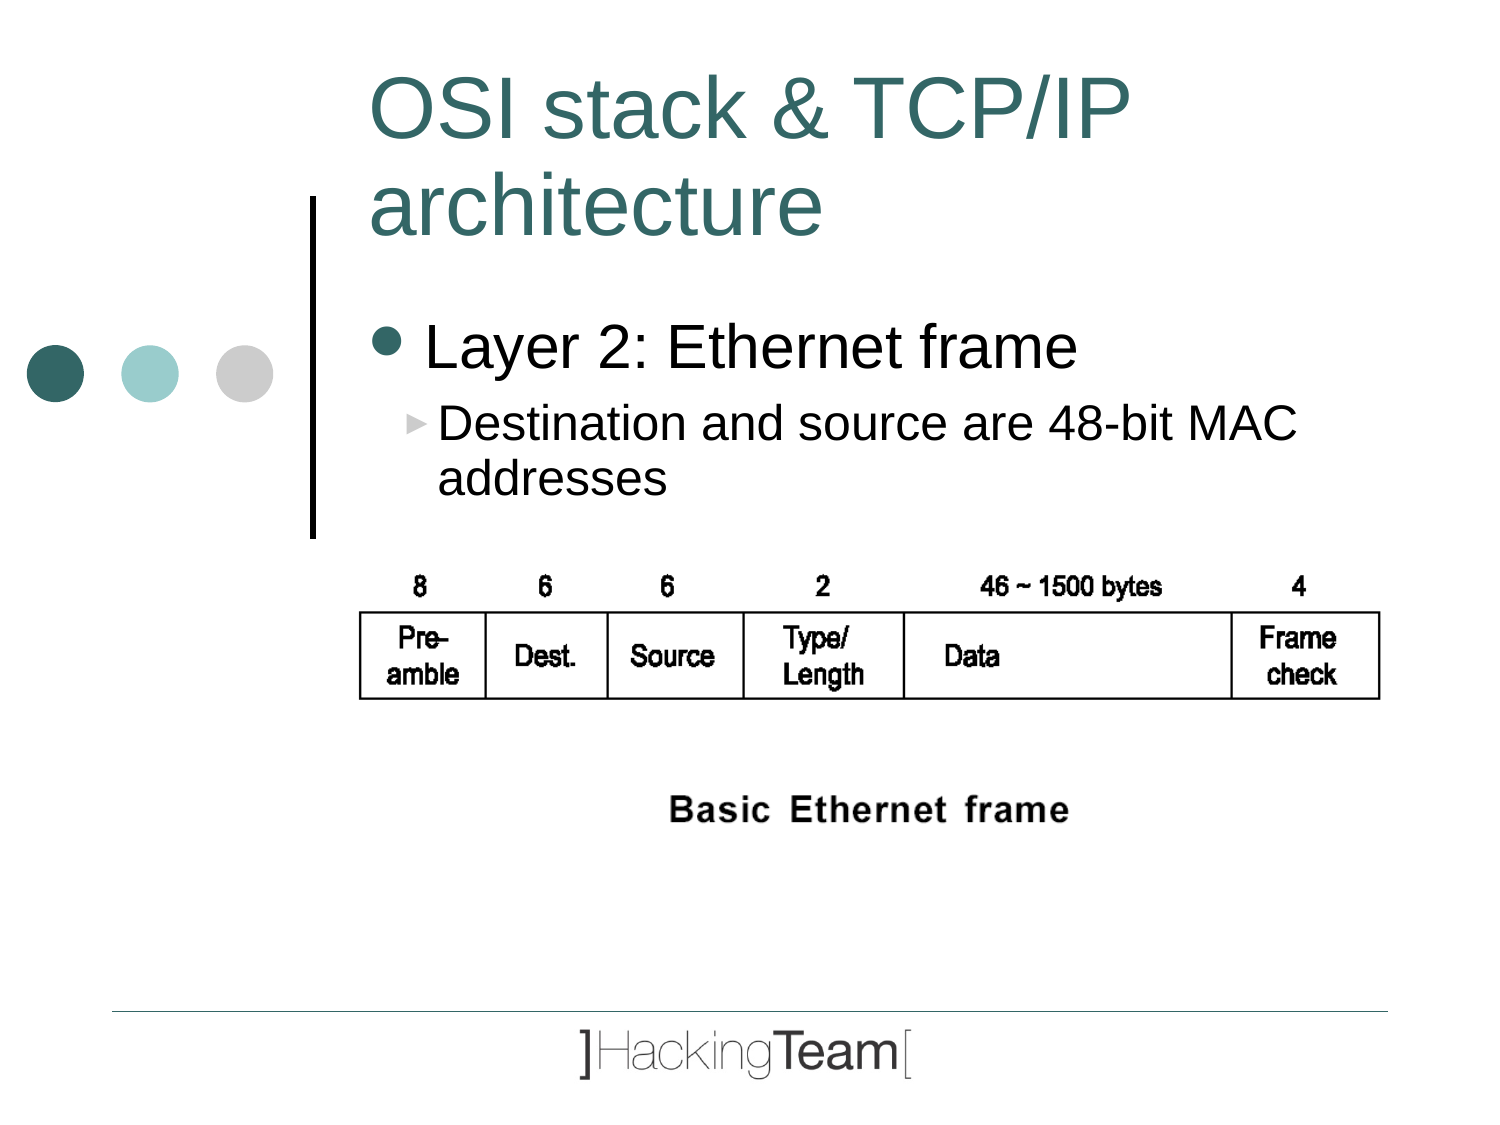

# OSI stack & TCP/IP architecture
Layer 2: Ethernet frame
Destination and source are 48-bit MAC addresses